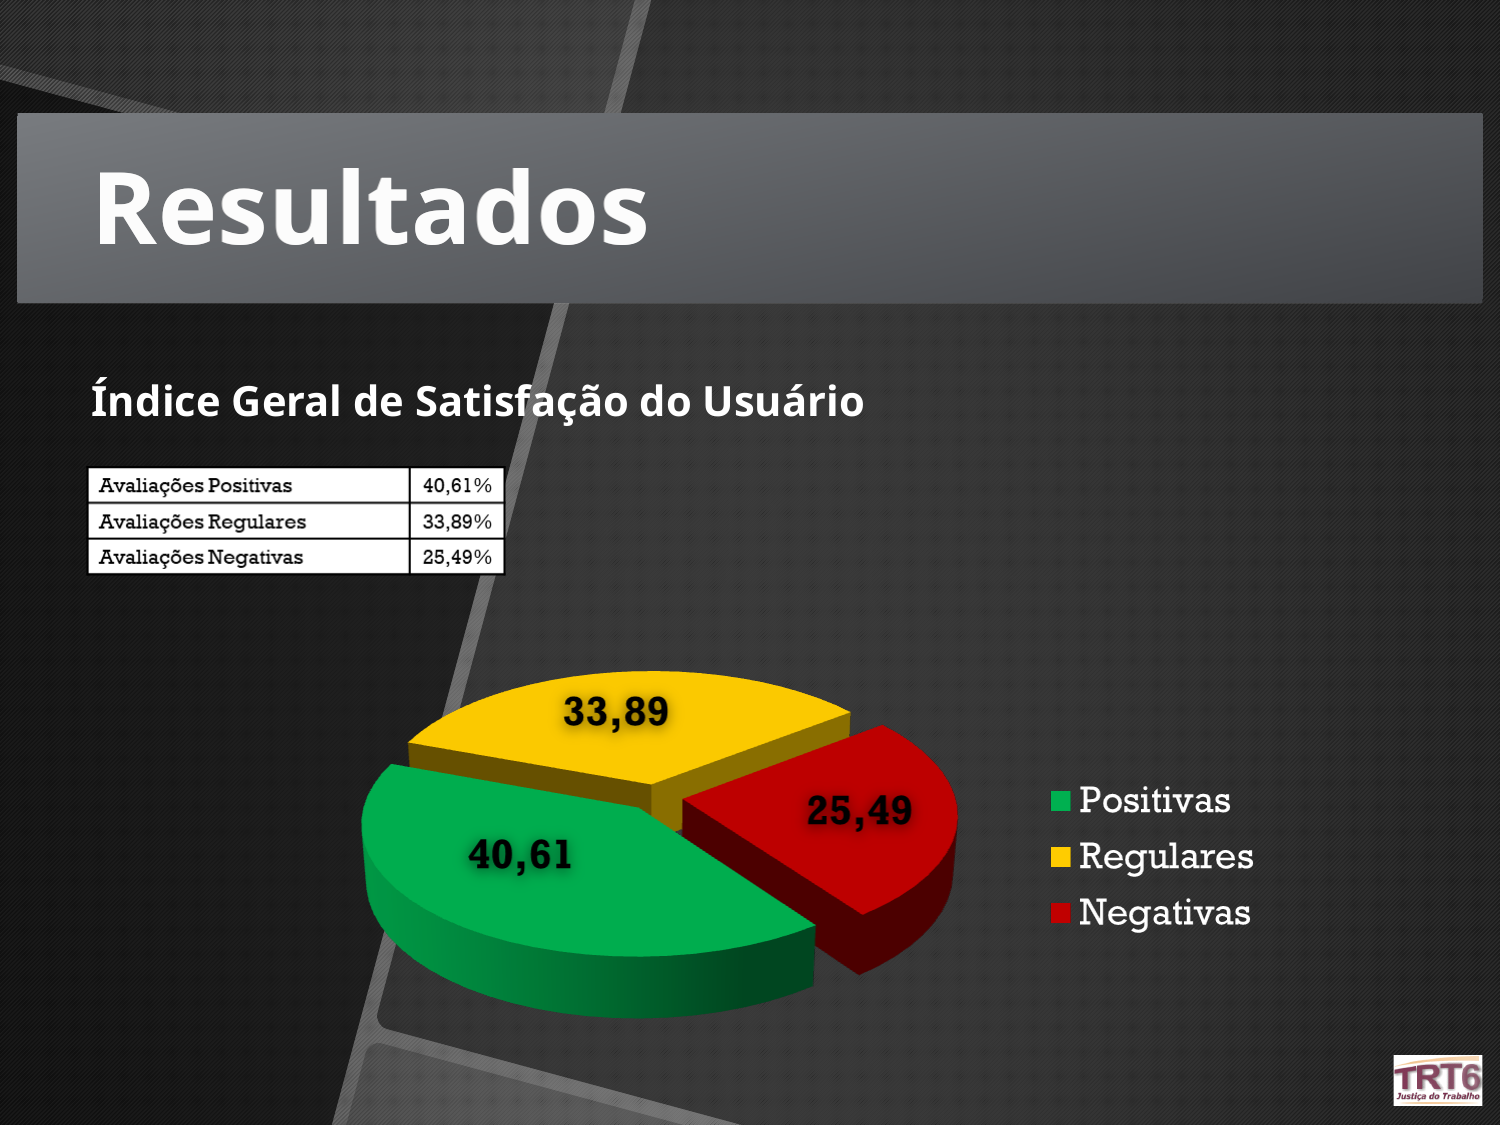

Resultados
Índice Geral de Satisfação do Usuário